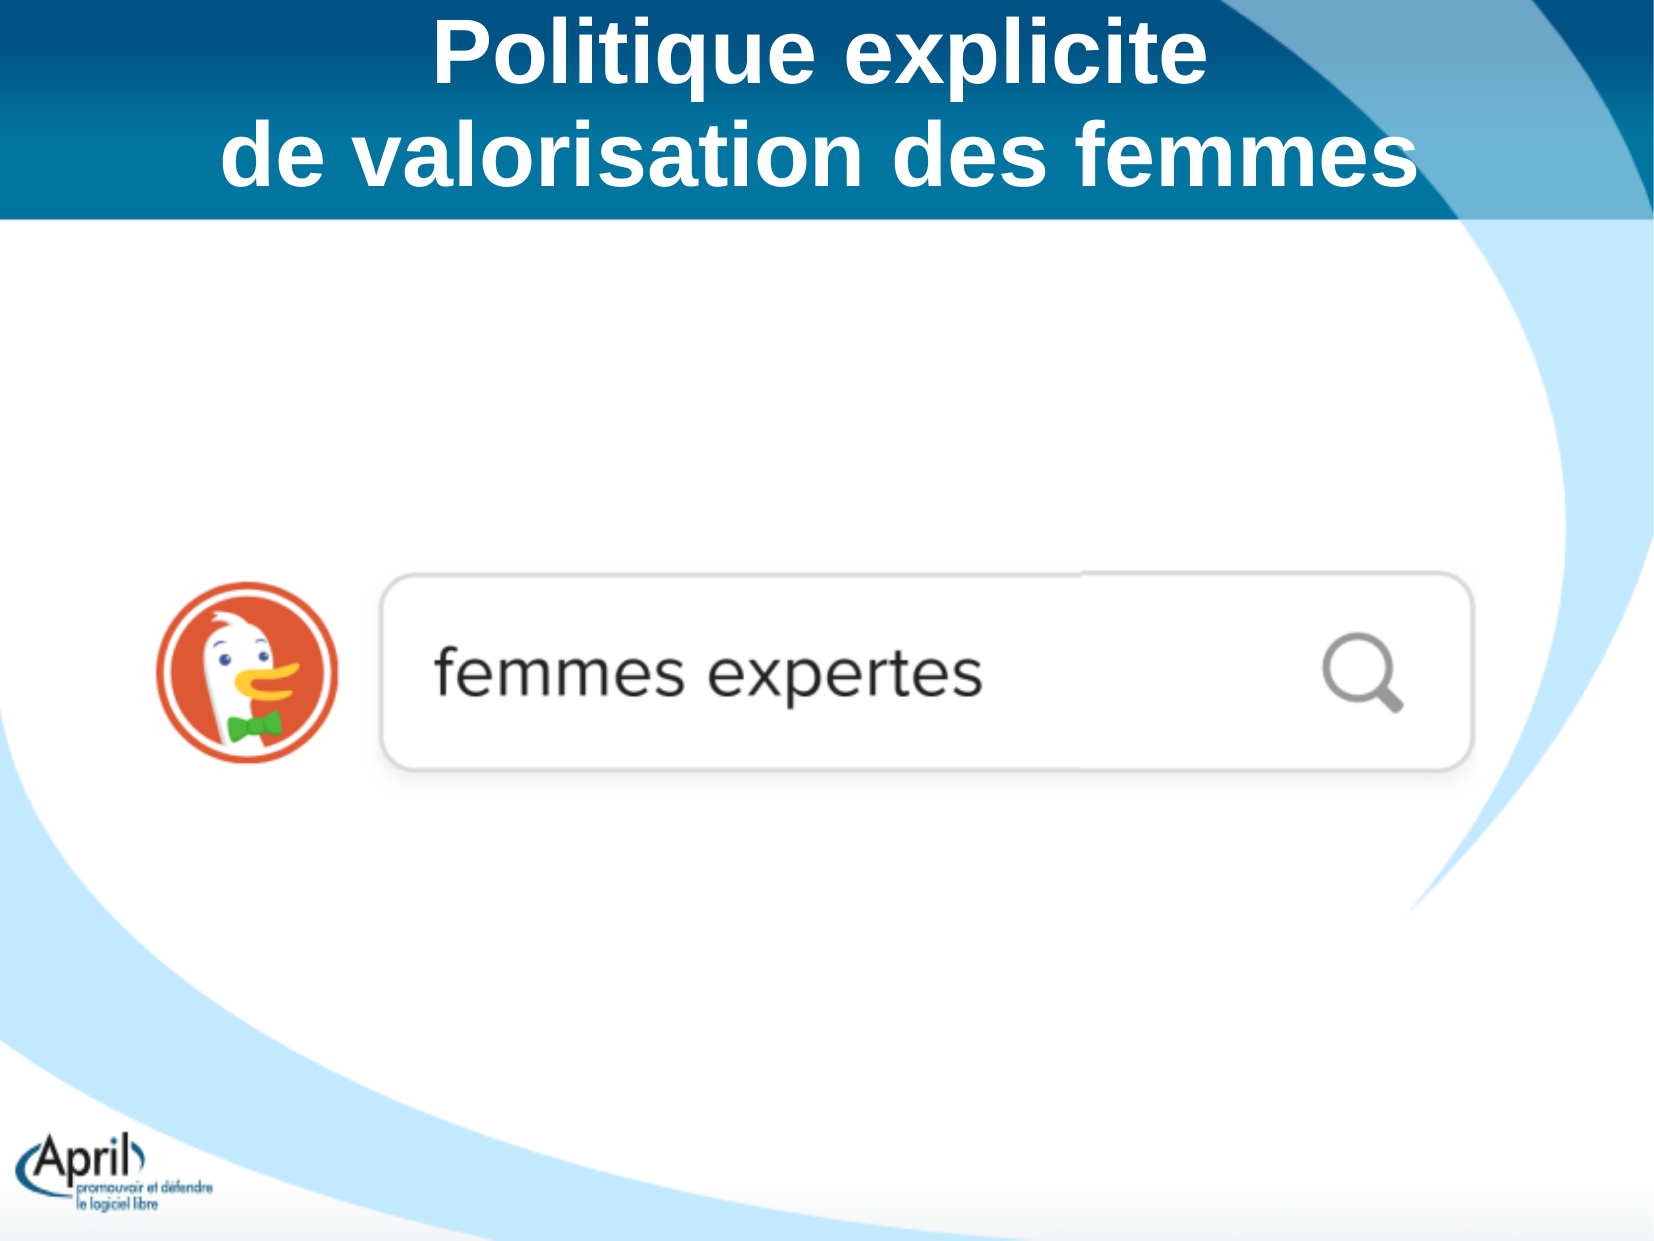

# Politique explicite de valorisation des femmes